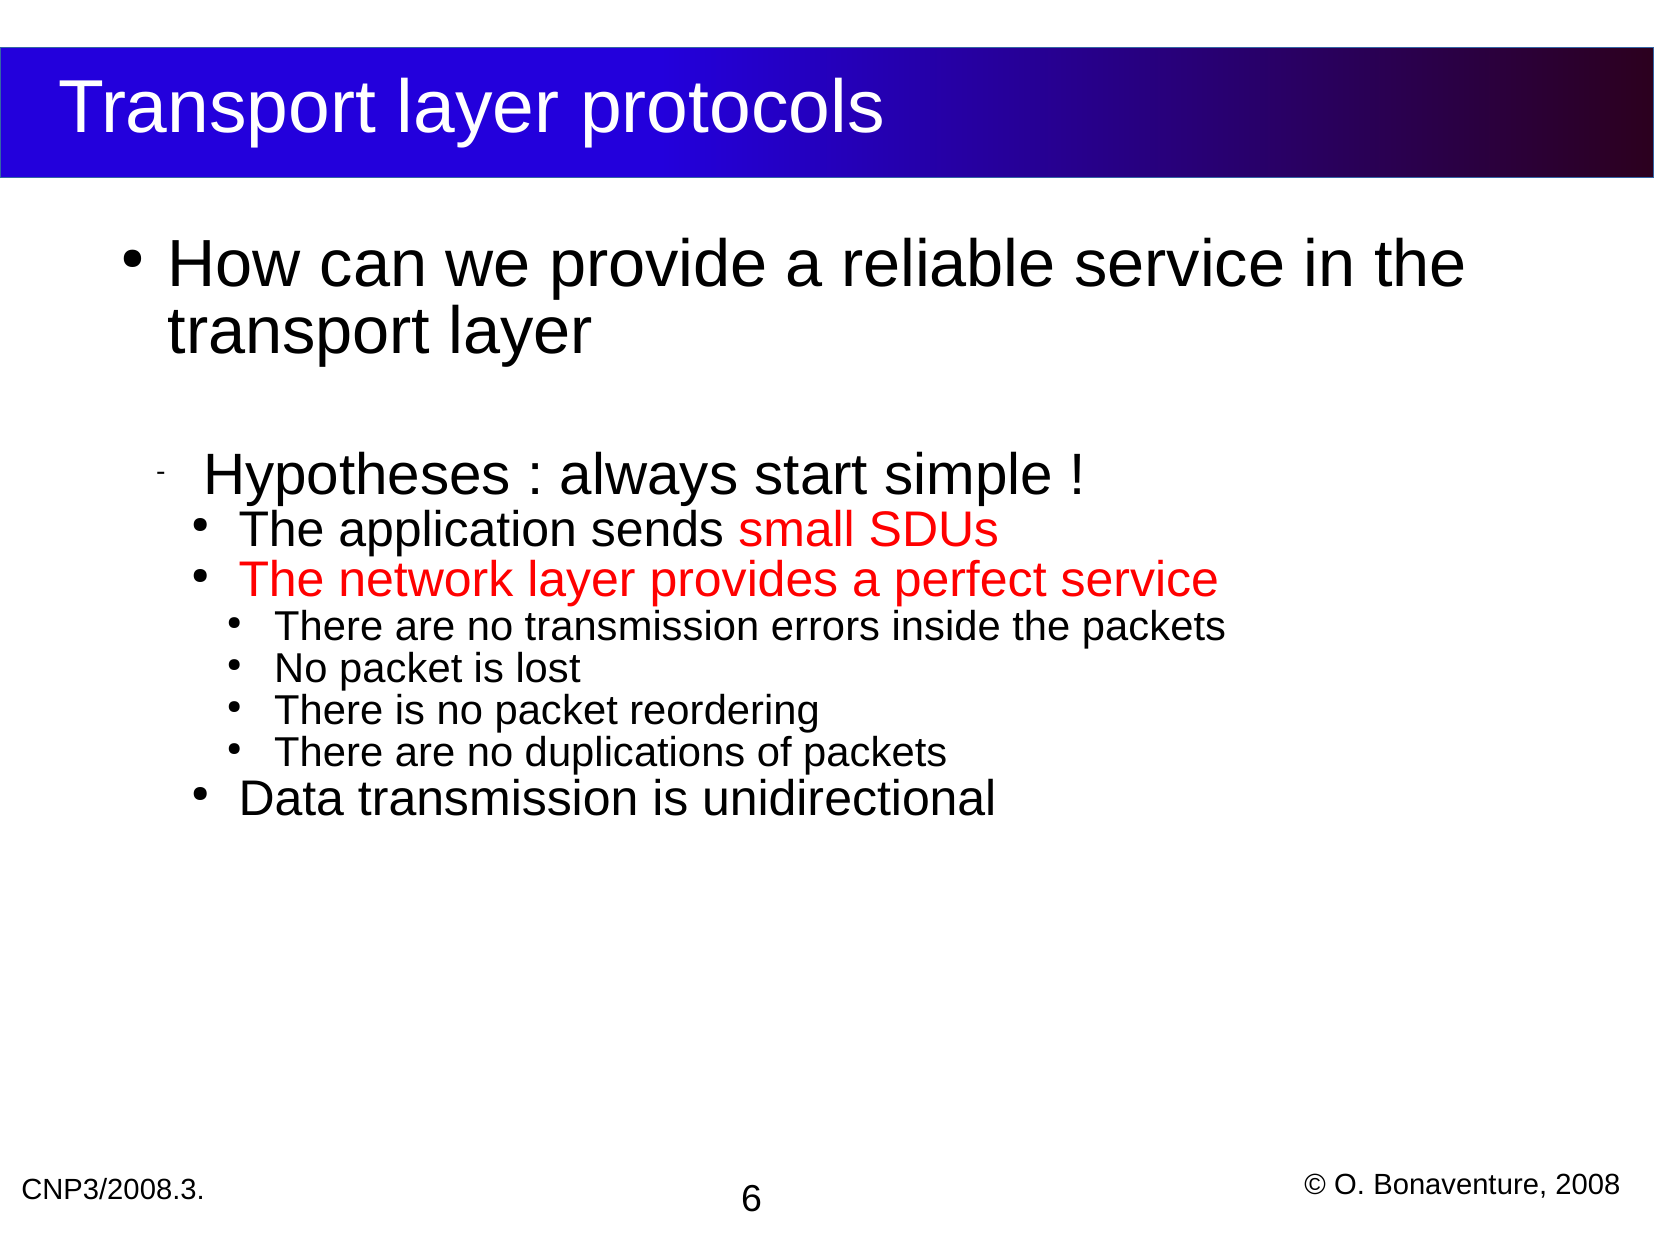

# Transport layer protocols
A
How can we provide a reliable service in the transport layer
Hypotheses : always start simple !
The application sends small SDUs
The network layer provides a perfect service
There are no transmission errors inside the packets
No packet is lost
There is no packet reordering
There are no duplications of packets
Data transmission is unidirectional
© O. Bonaventure, 2008
CNP3/2008.3.